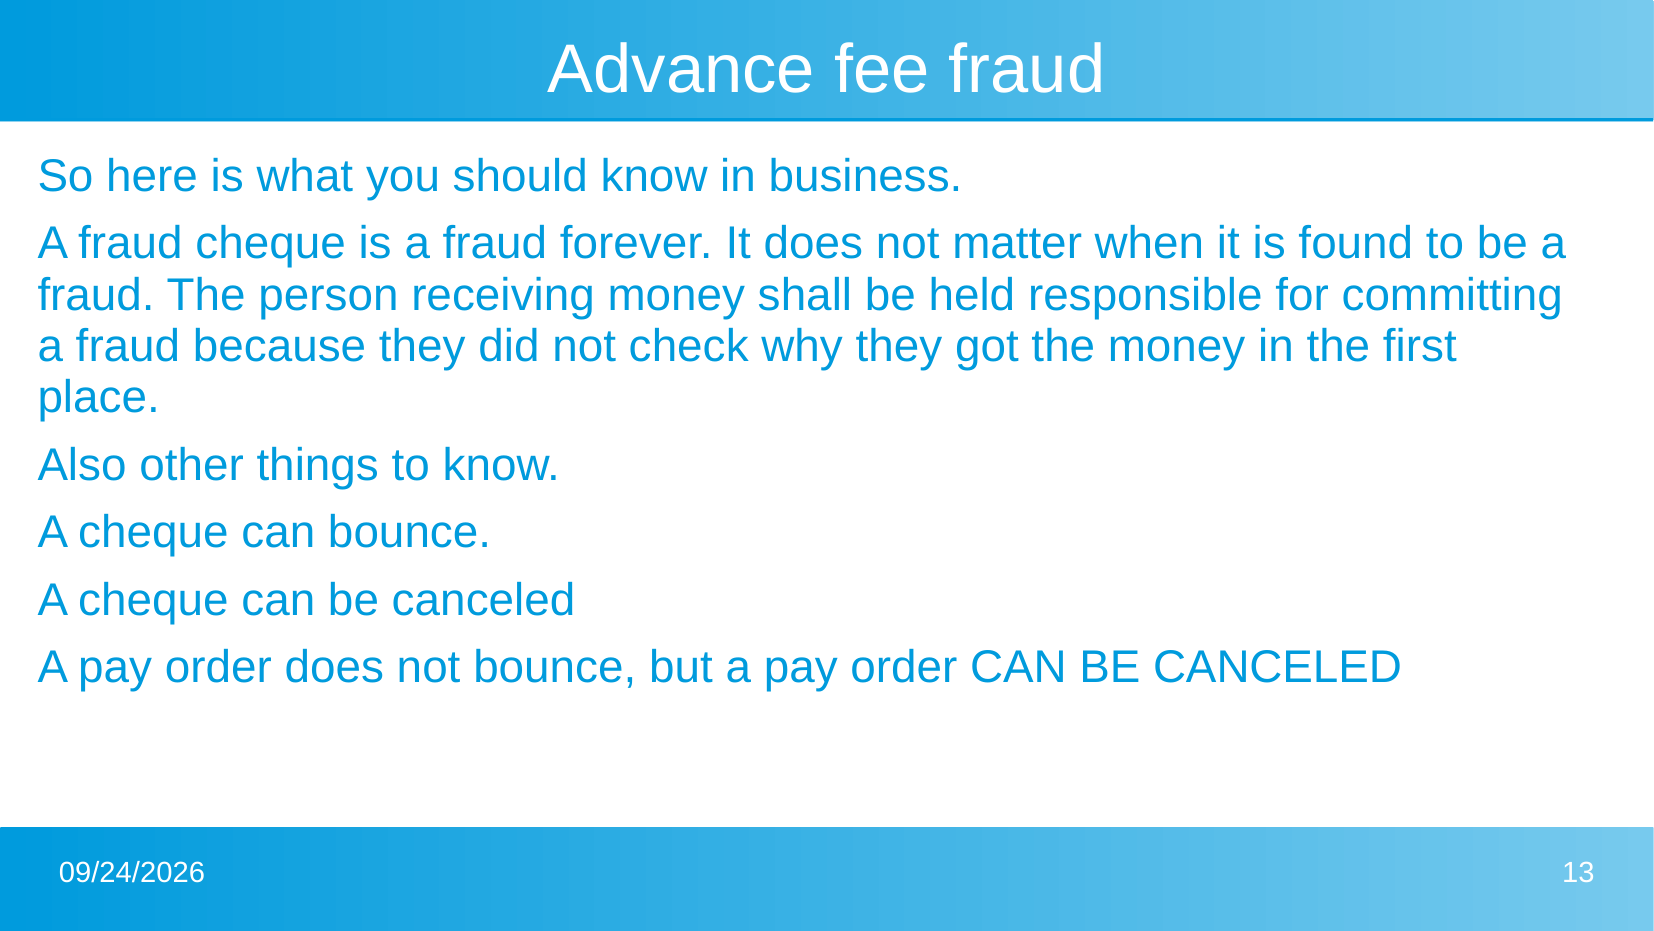

# Advance fee fraud
So here is what you should know in business.
A fraud cheque is a fraud forever. It does not matter when it is found to be a fraud. The person receiving money shall be held responsible for committing a fraud because they did not check why they got the money in the first place.
Also other things to know.
A cheque can bounce.
A cheque can be canceled
A pay order does not bounce, but a pay order CAN BE CANCELED
13